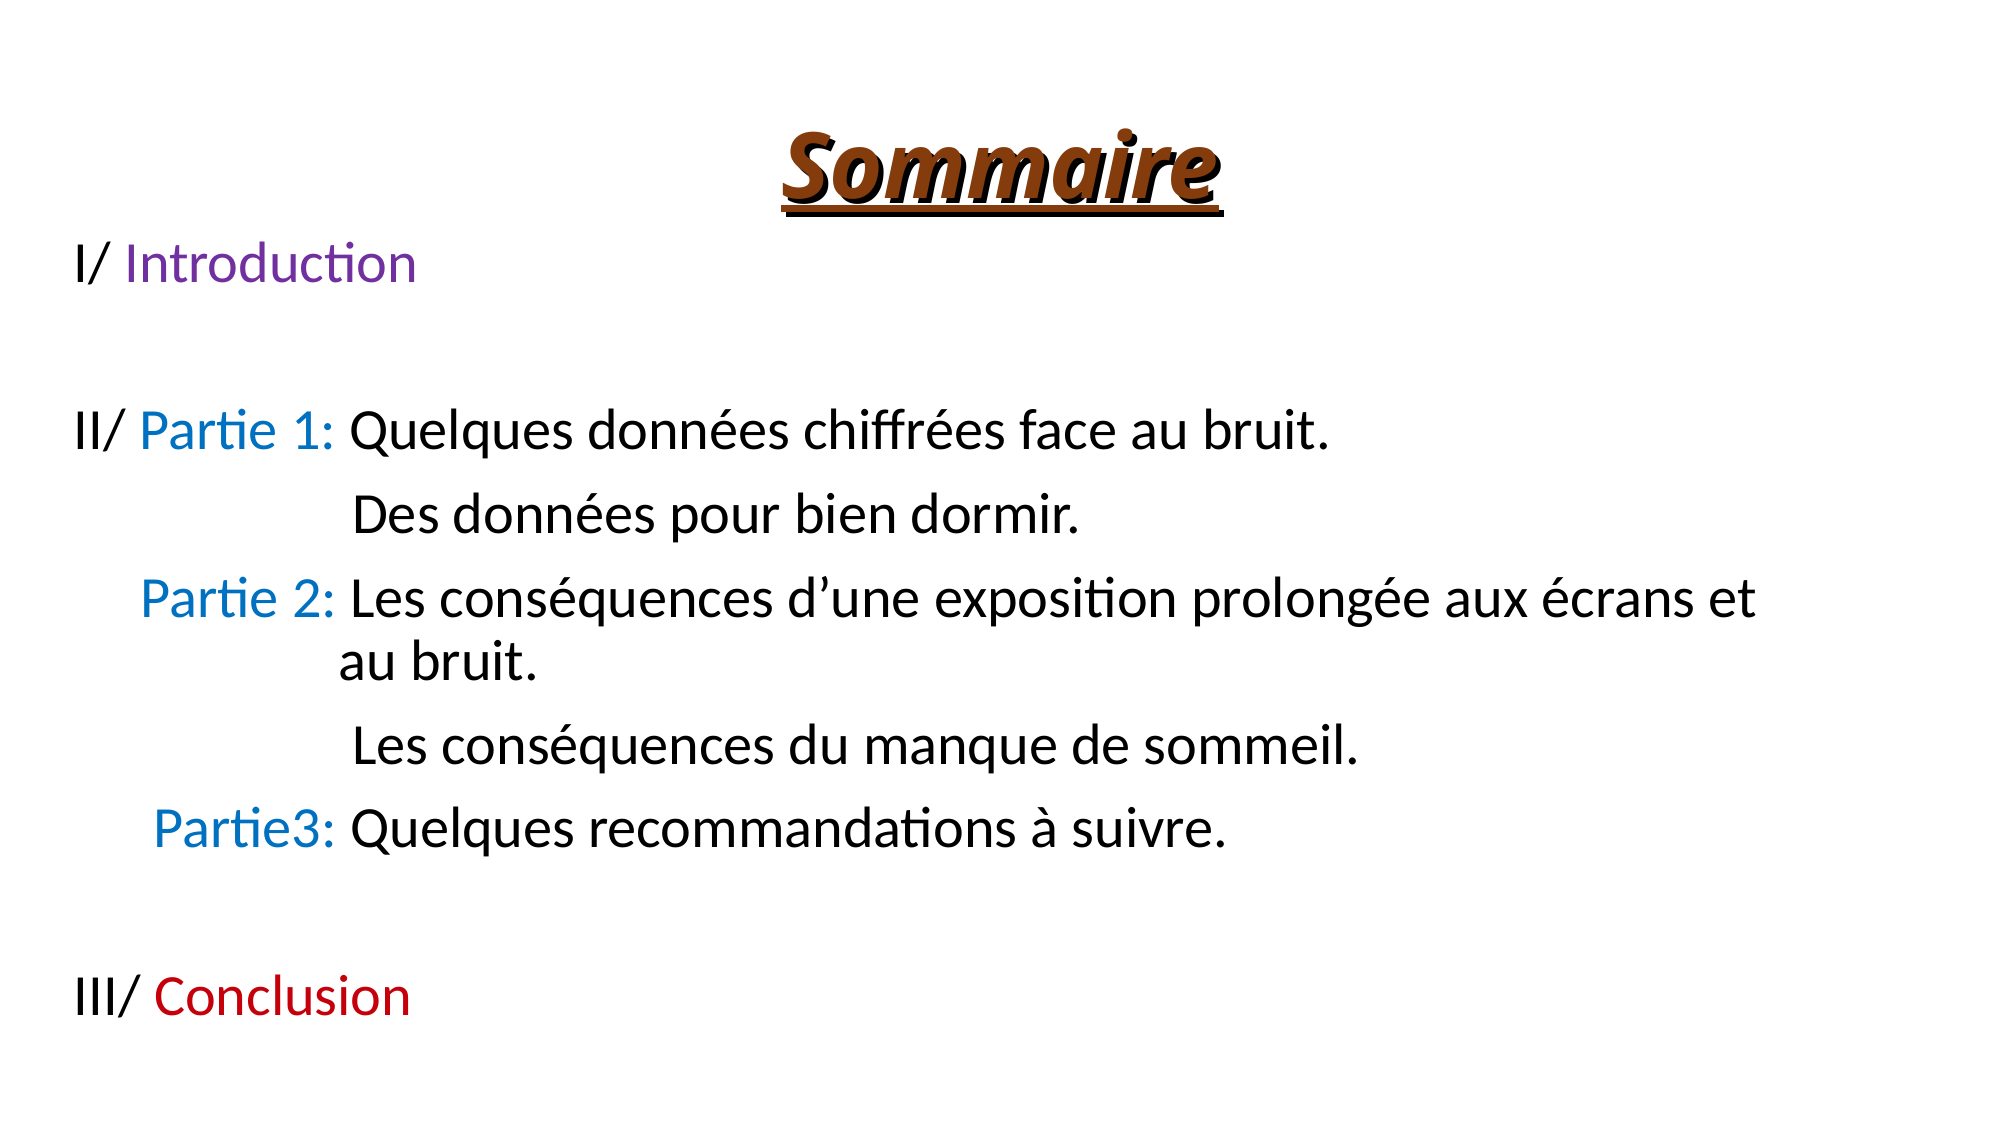

# Sommaire
I/ Introduction
II/ Partie 1: Quelques données chiffrées face au bruit.
 Des données pour bien dormir.
 Partie 2: Les conséquences d’une exposition prolongée aux écrans et au bruit.
 Les conséquences du manque de sommeil.
 Partie3: Quelques recommandations à suivre.
III/ Conclusion